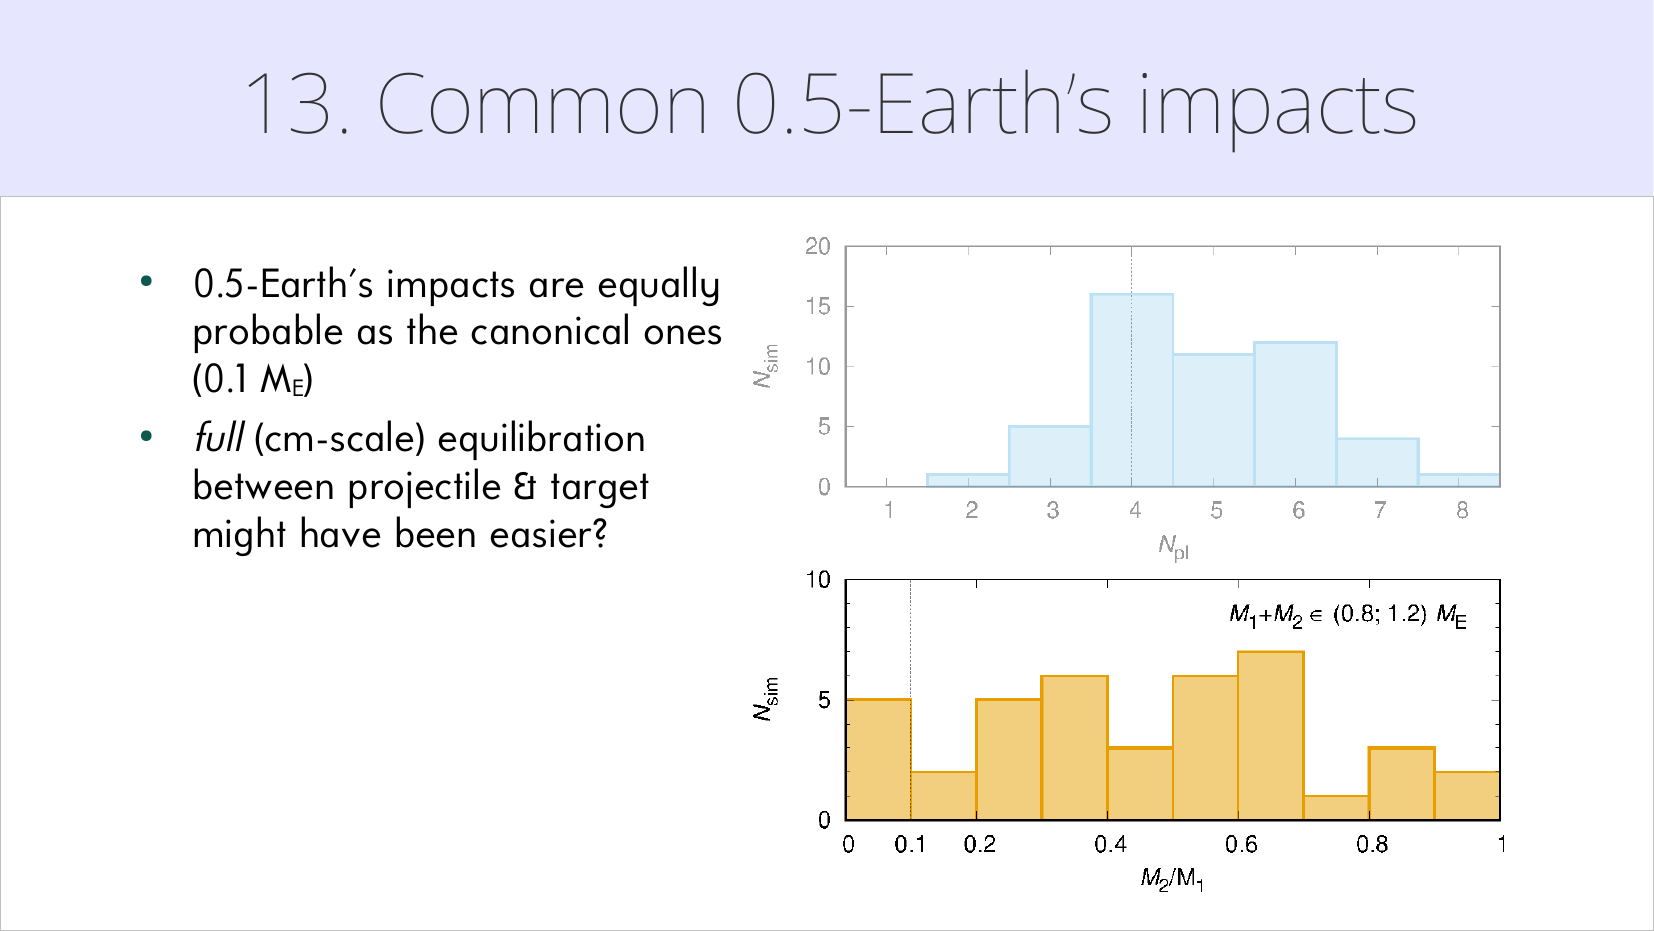

# 13. Common 0.5-Earth’s impacts
0.5-Earth's impacts are equally probable as the canonical ones (0.1 ME)
full (cm-scale) equilibration between projectile & target might have been easier?